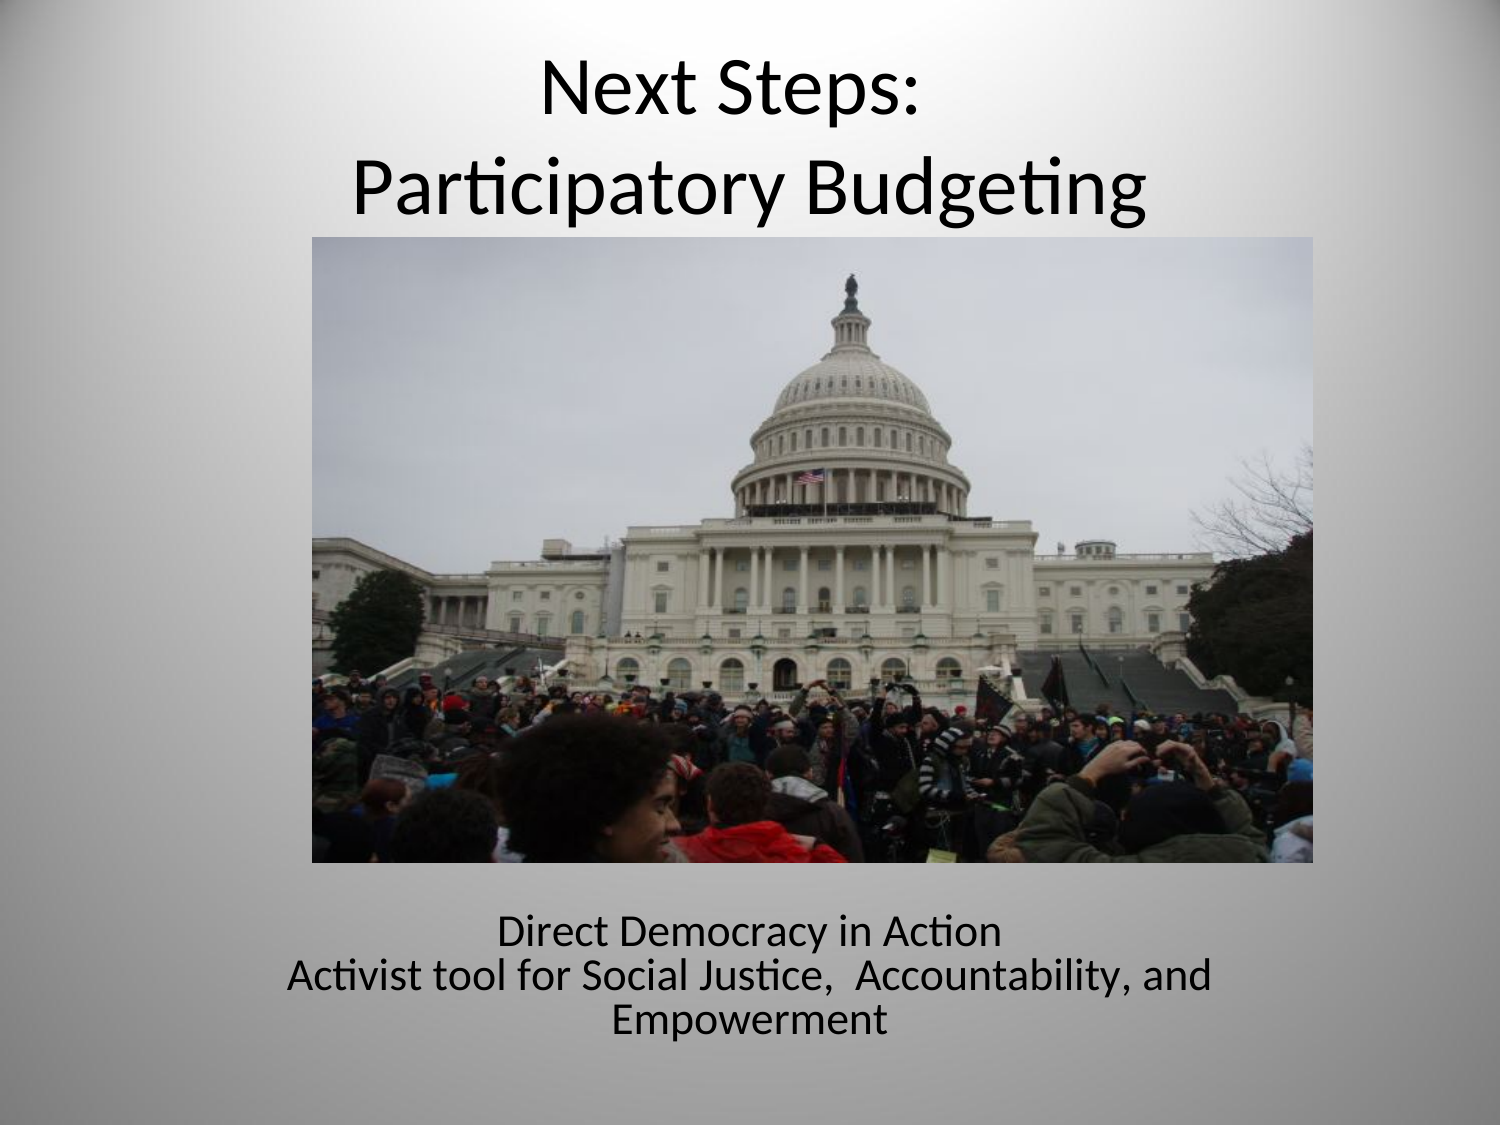

# Next Steps: Participatory Budgeting
Direct Democracy in Action
Activist tool for Social Justice, Accountability, and Empowerment